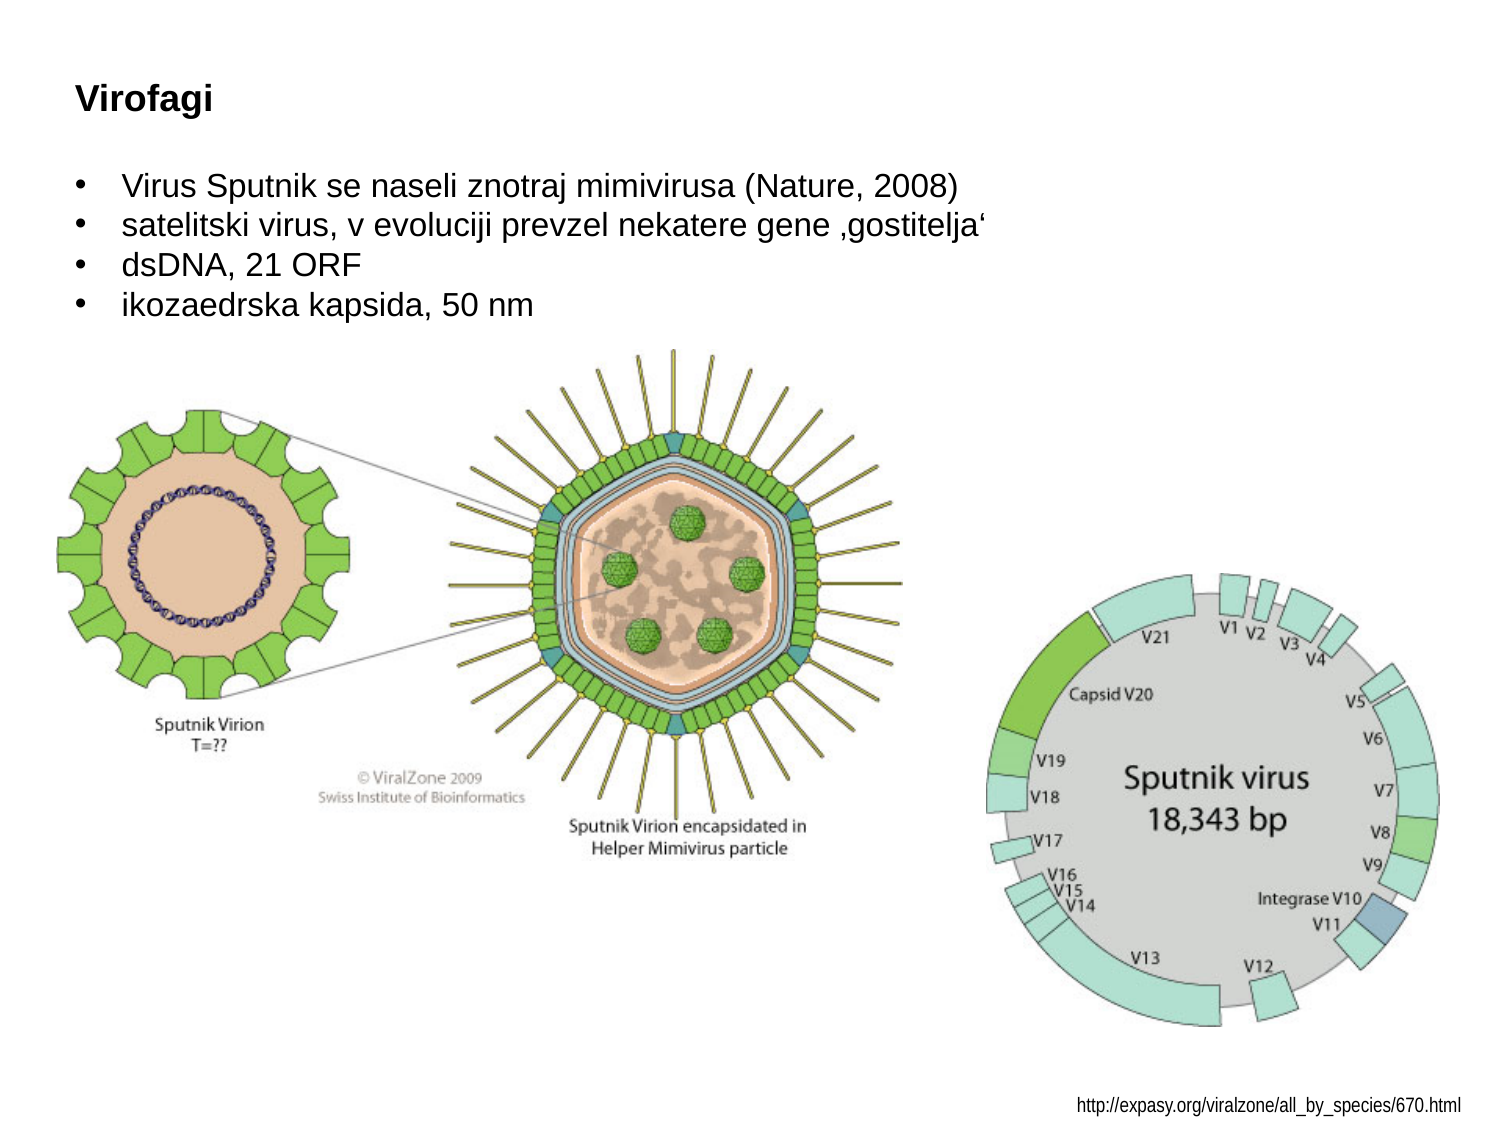

Virofagi
Virus Sputnik se naseli znotraj mimivirusa (Nature, 2008)
satelitski virus, v evoluciji prevzel nekatere gene ‚gostitelja‘
dsDNA, 21 ORF
ikozaedrska kapsida, 50 nm
http://expasy.org/viralzone/all_by_species/670.html